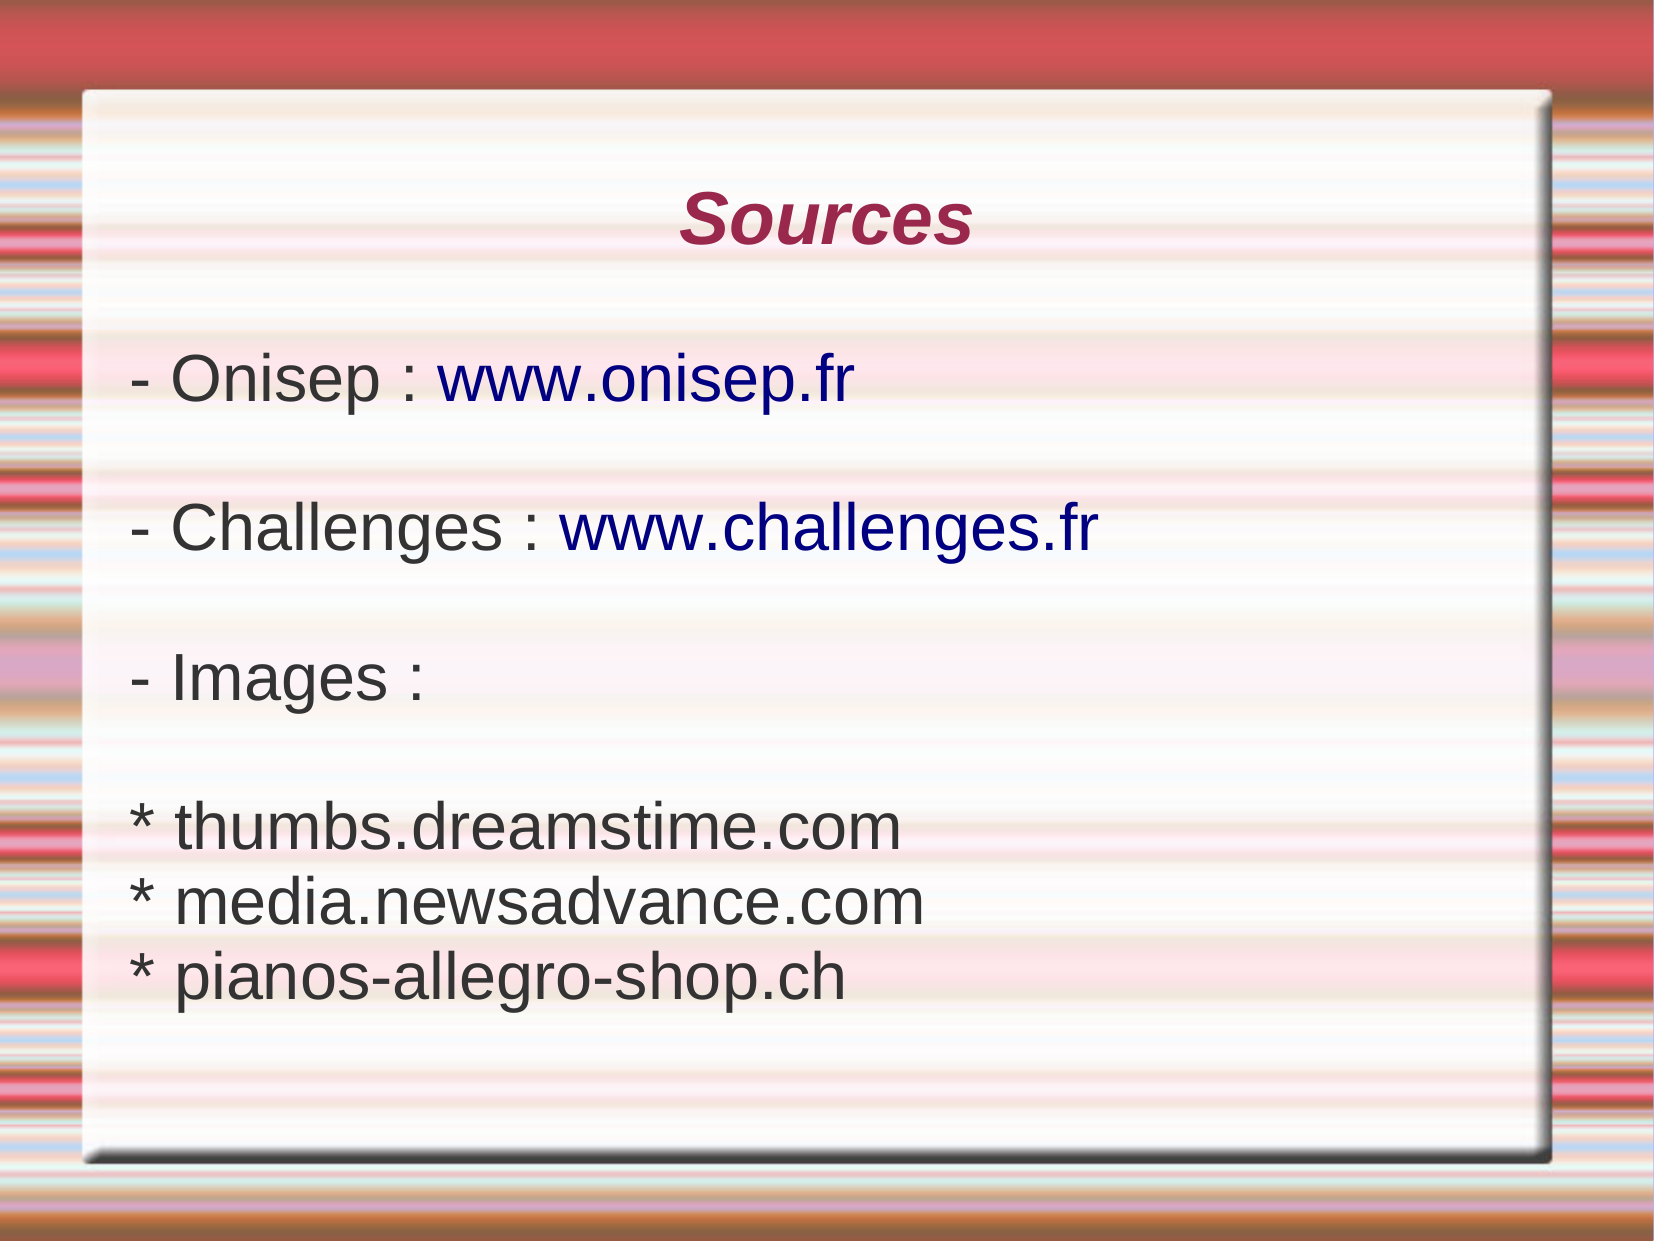

# Sources
- Onisep : www.onisep.fr
- Challenges : www.challenges.fr
- Images :
* thumbs.dreamstime.com
* media.newsadvance.com
* pianos-allegro-shop.ch